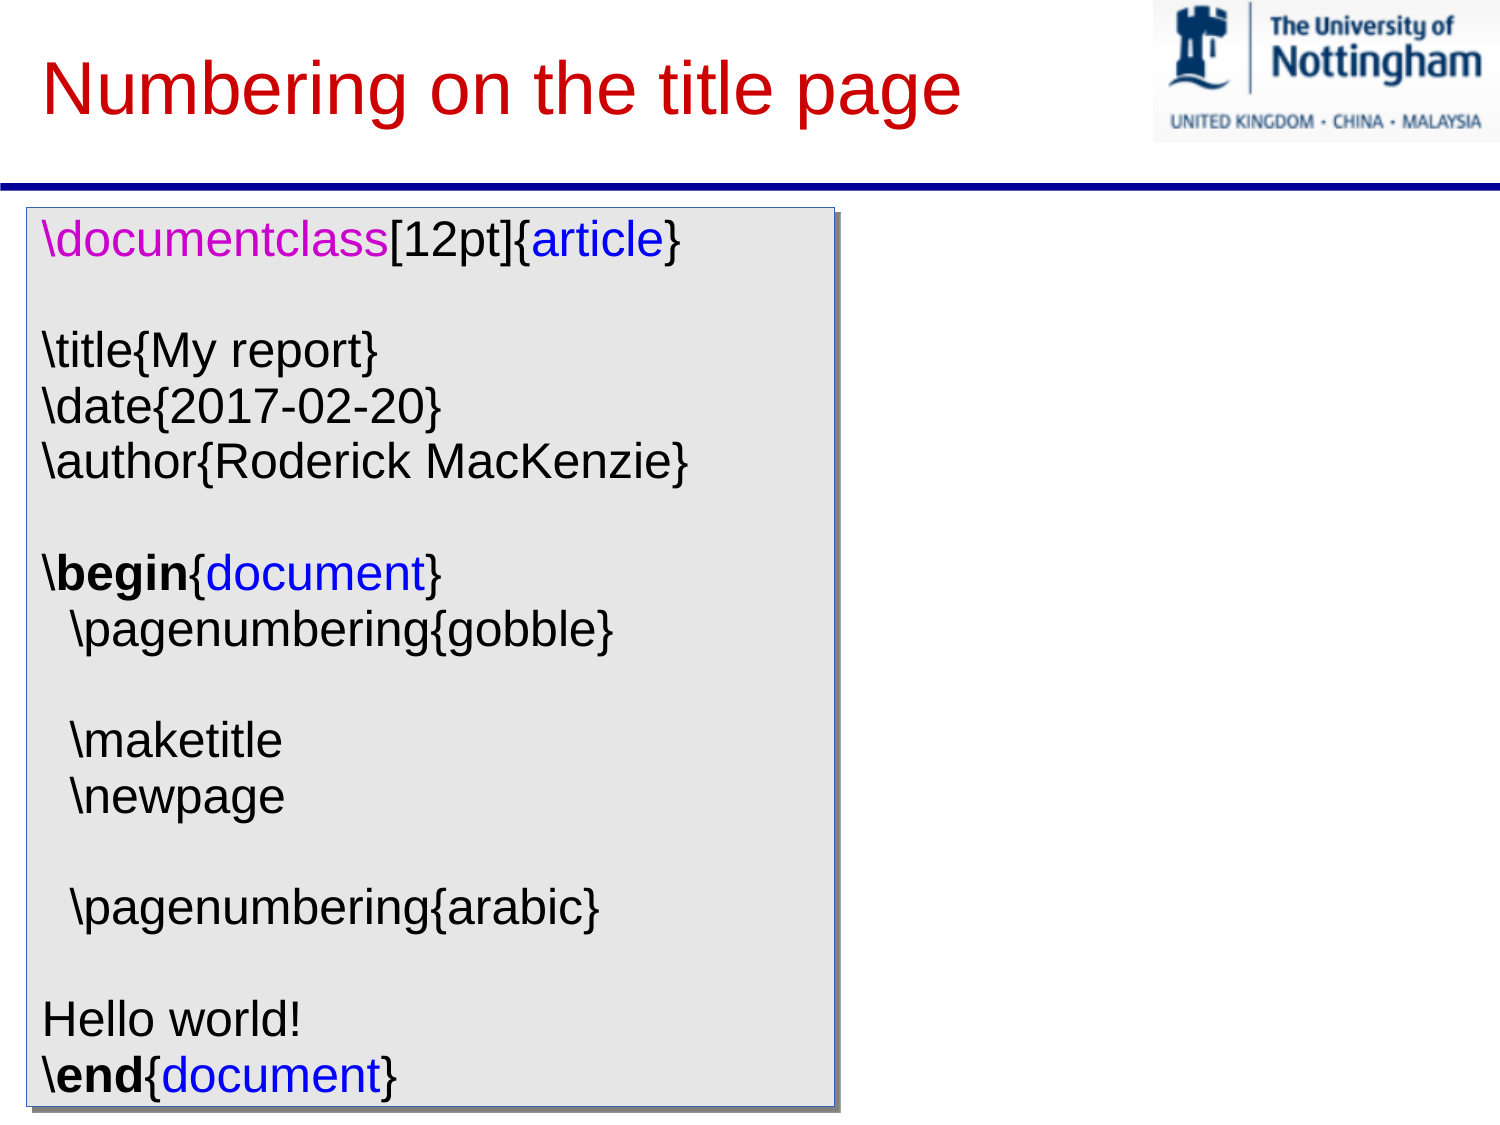

Numbering on the title page
\documentclass[12pt]{article}
\title{My report}
\date{2017-02-20}
\author{Roderick MacKenzie}
\begin{document}
 \pagenumbering{gobble}
 \maketitle
 \newpage
 \pagenumbering{arabic}
Hello world!
\end{document}